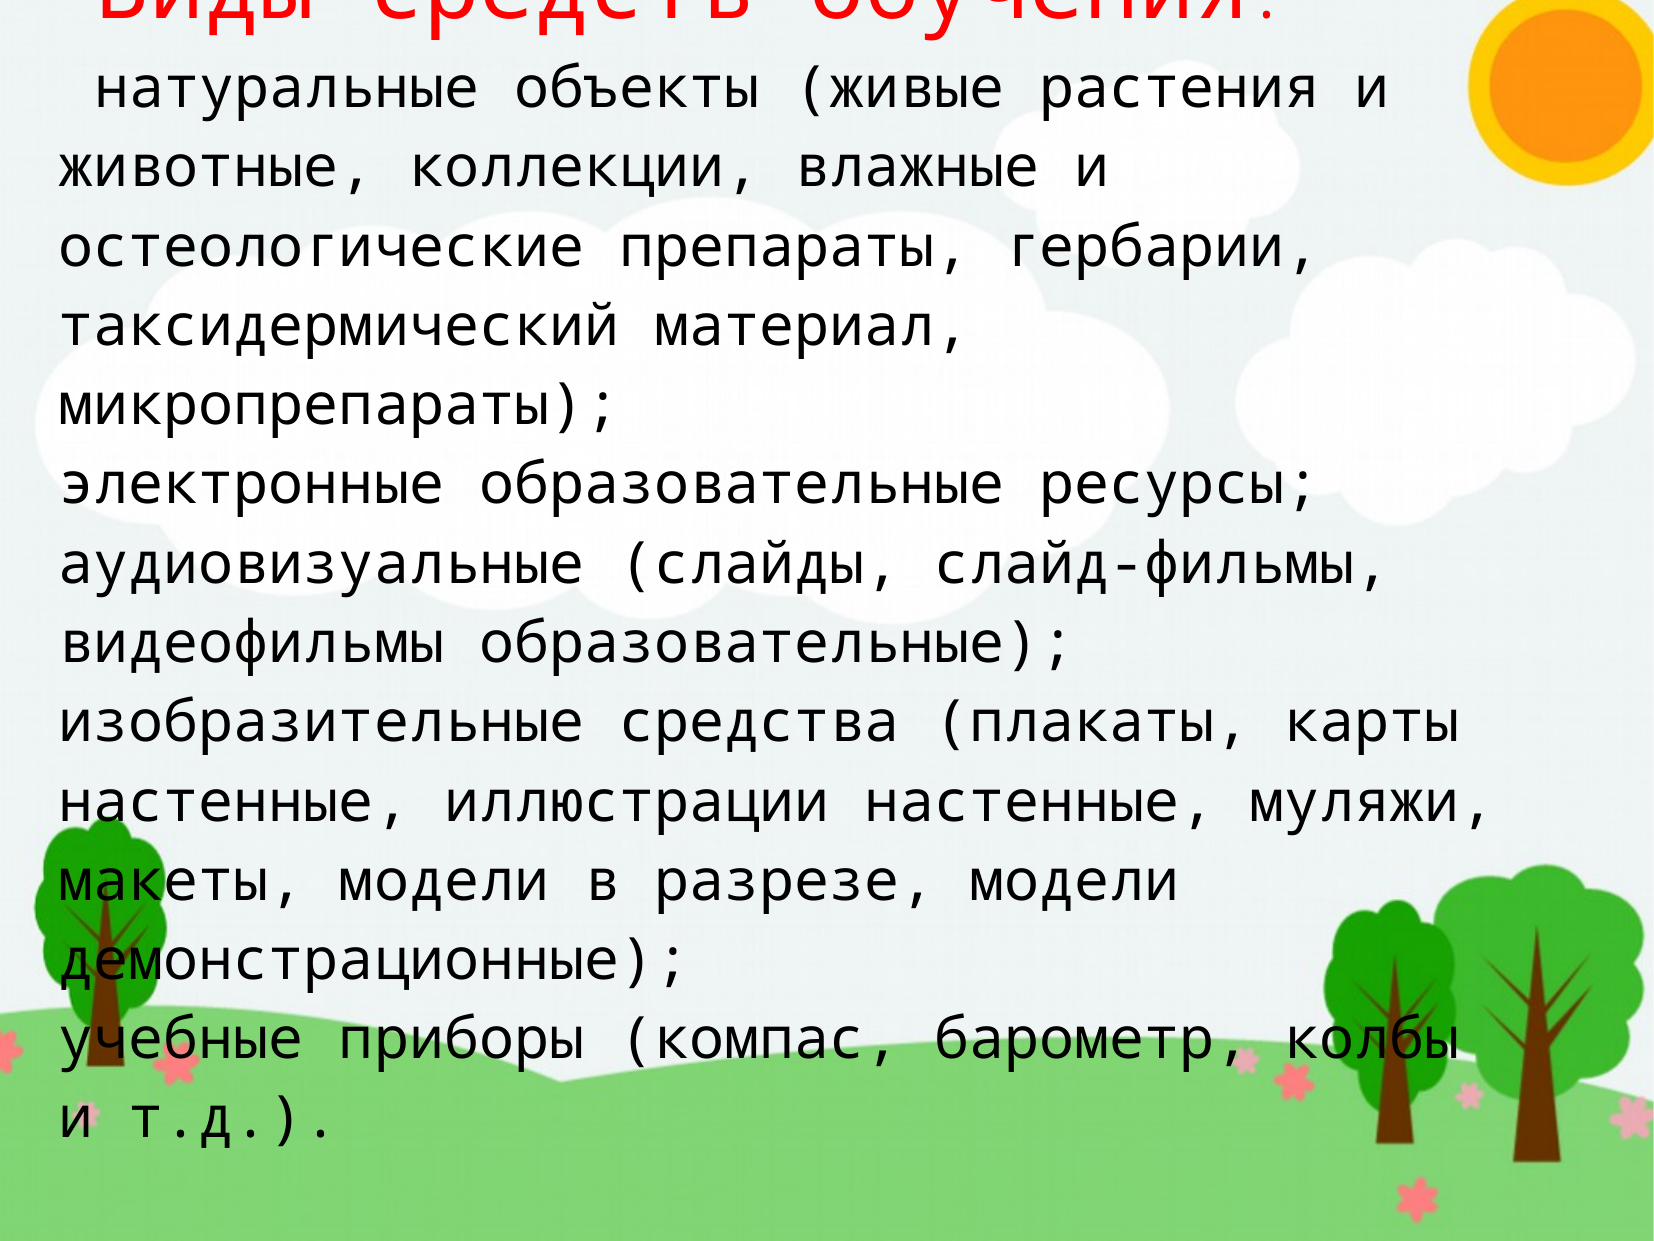

# Виды средств обучения: натуральные объекты (живые растения и животные, коллекции, влажные и остеологические препараты, гербарии, таксидермический материал, микропрепараты); электронные образовательные ресурсы; аудиовизуальные (слайды, слайд-фильмы, видеофильмы образовательные); изобразительные средства (плакаты, карты настенные, иллюстрации настенные, муляжи, макеты, модели в разрезе, модели демонстрационные); учебные приборы (компас, барометр, колбы и т.д.).